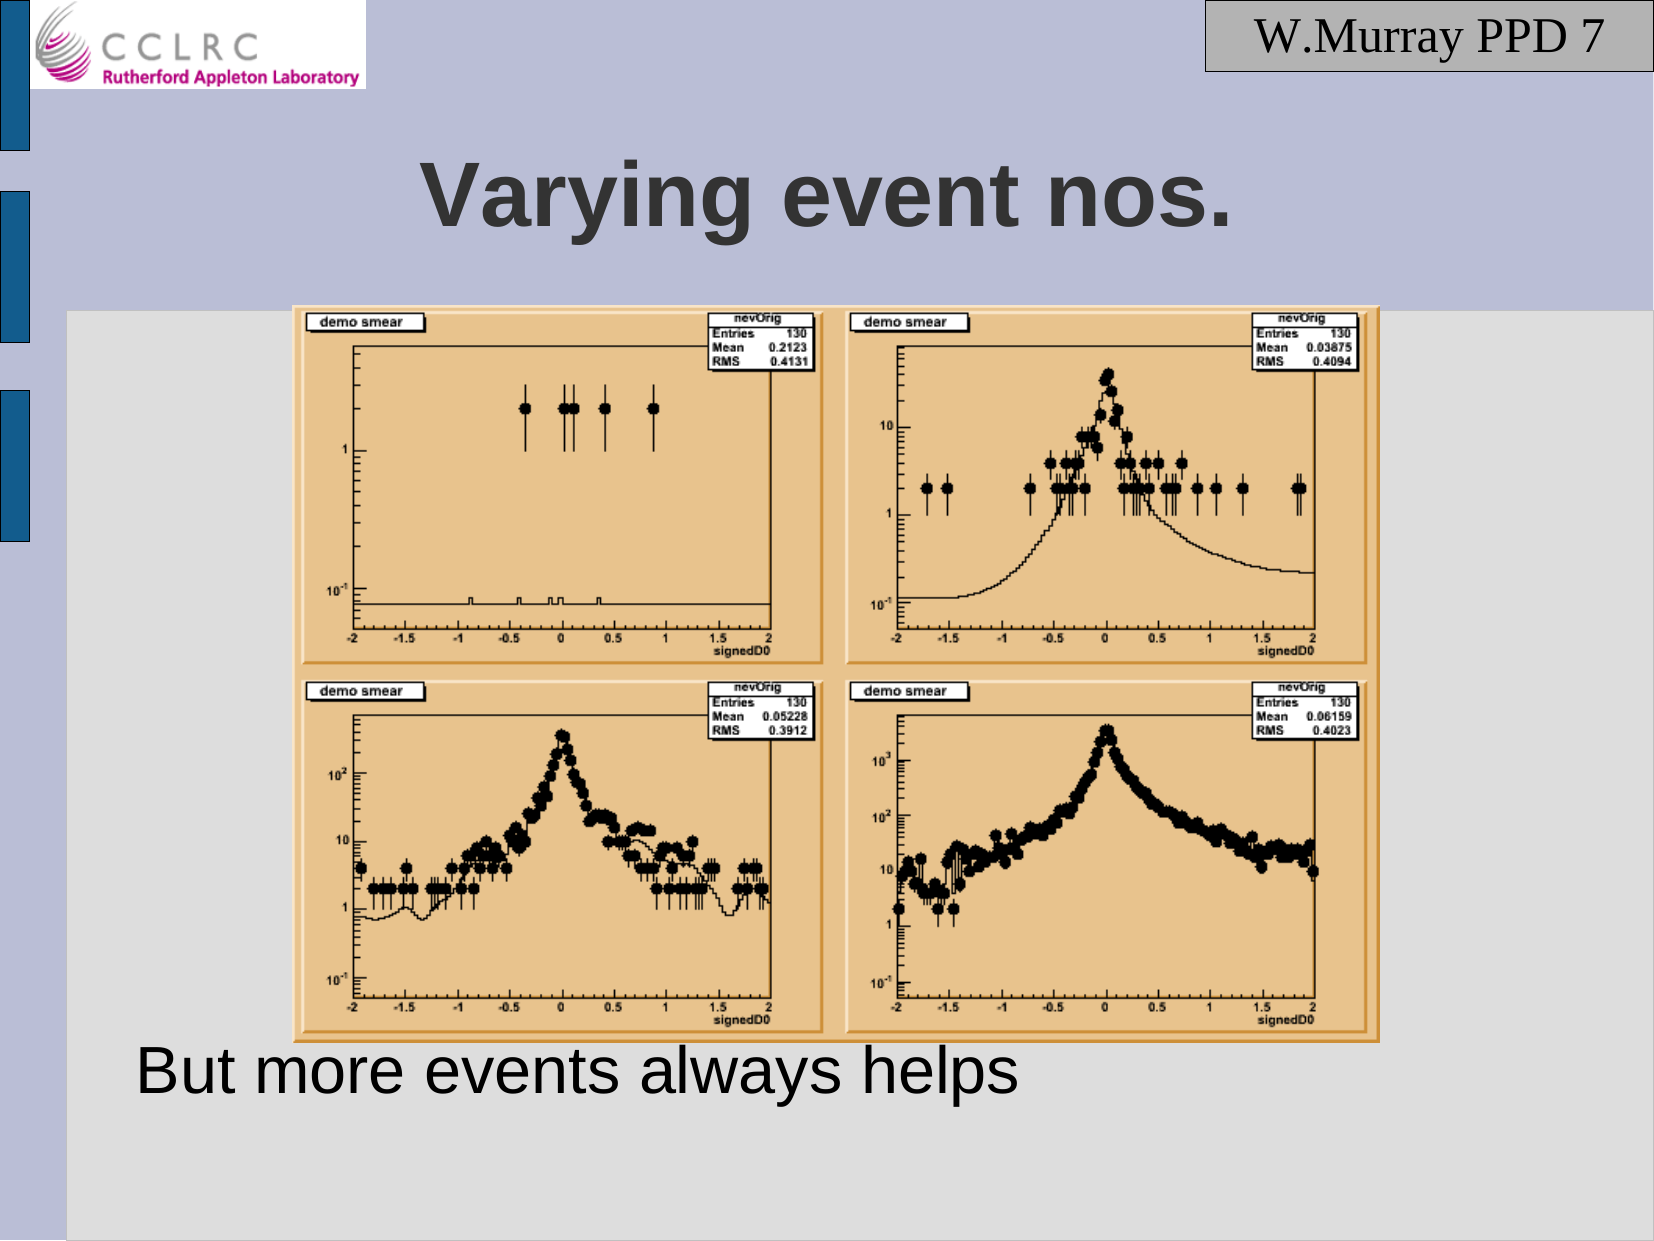

# Varying event nos.
But more events always helps